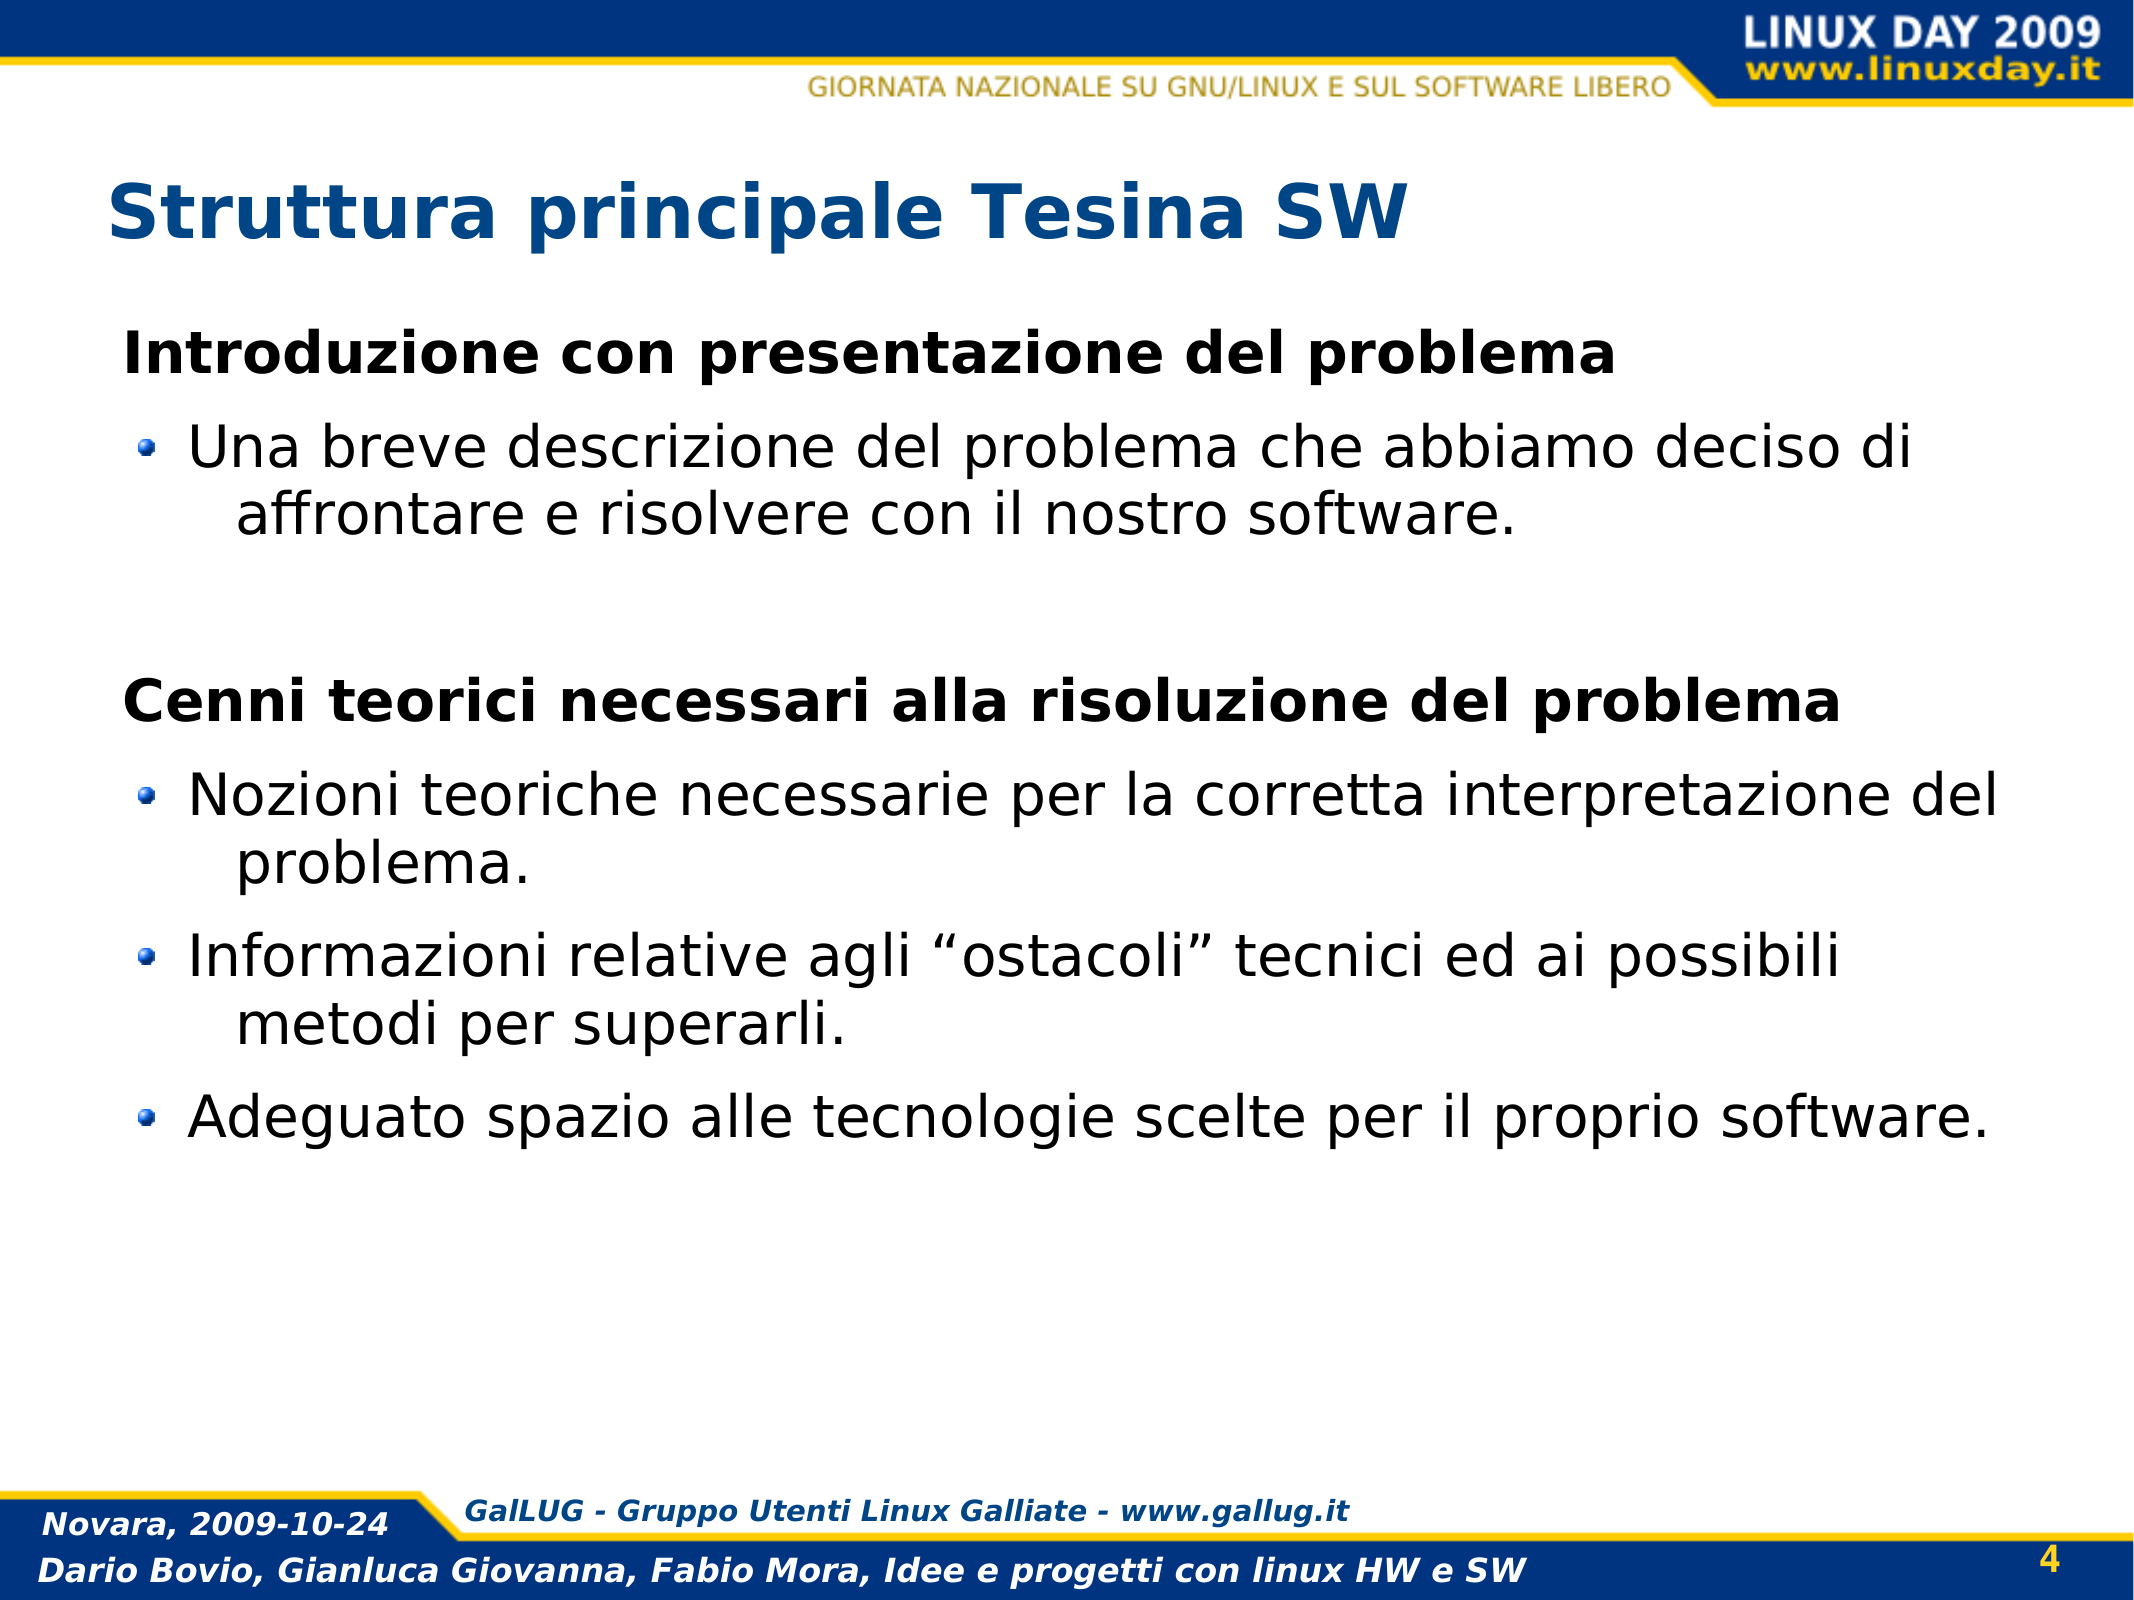

# Struttura principale Tesina SW
Introduzione con presentazione del problema
Una breve descrizione del problema che abbiamo deciso di affrontare e risolvere con il nostro software.
Cenni teorici necessari alla risoluzione del problema
Nozioni teoriche necessarie per la corretta interpretazione del problema.
Informazioni relative agli “ostacoli” tecnici ed ai possibili metodi per superarli.
Adeguato spazio alle tecnologie scelte per il proprio software.